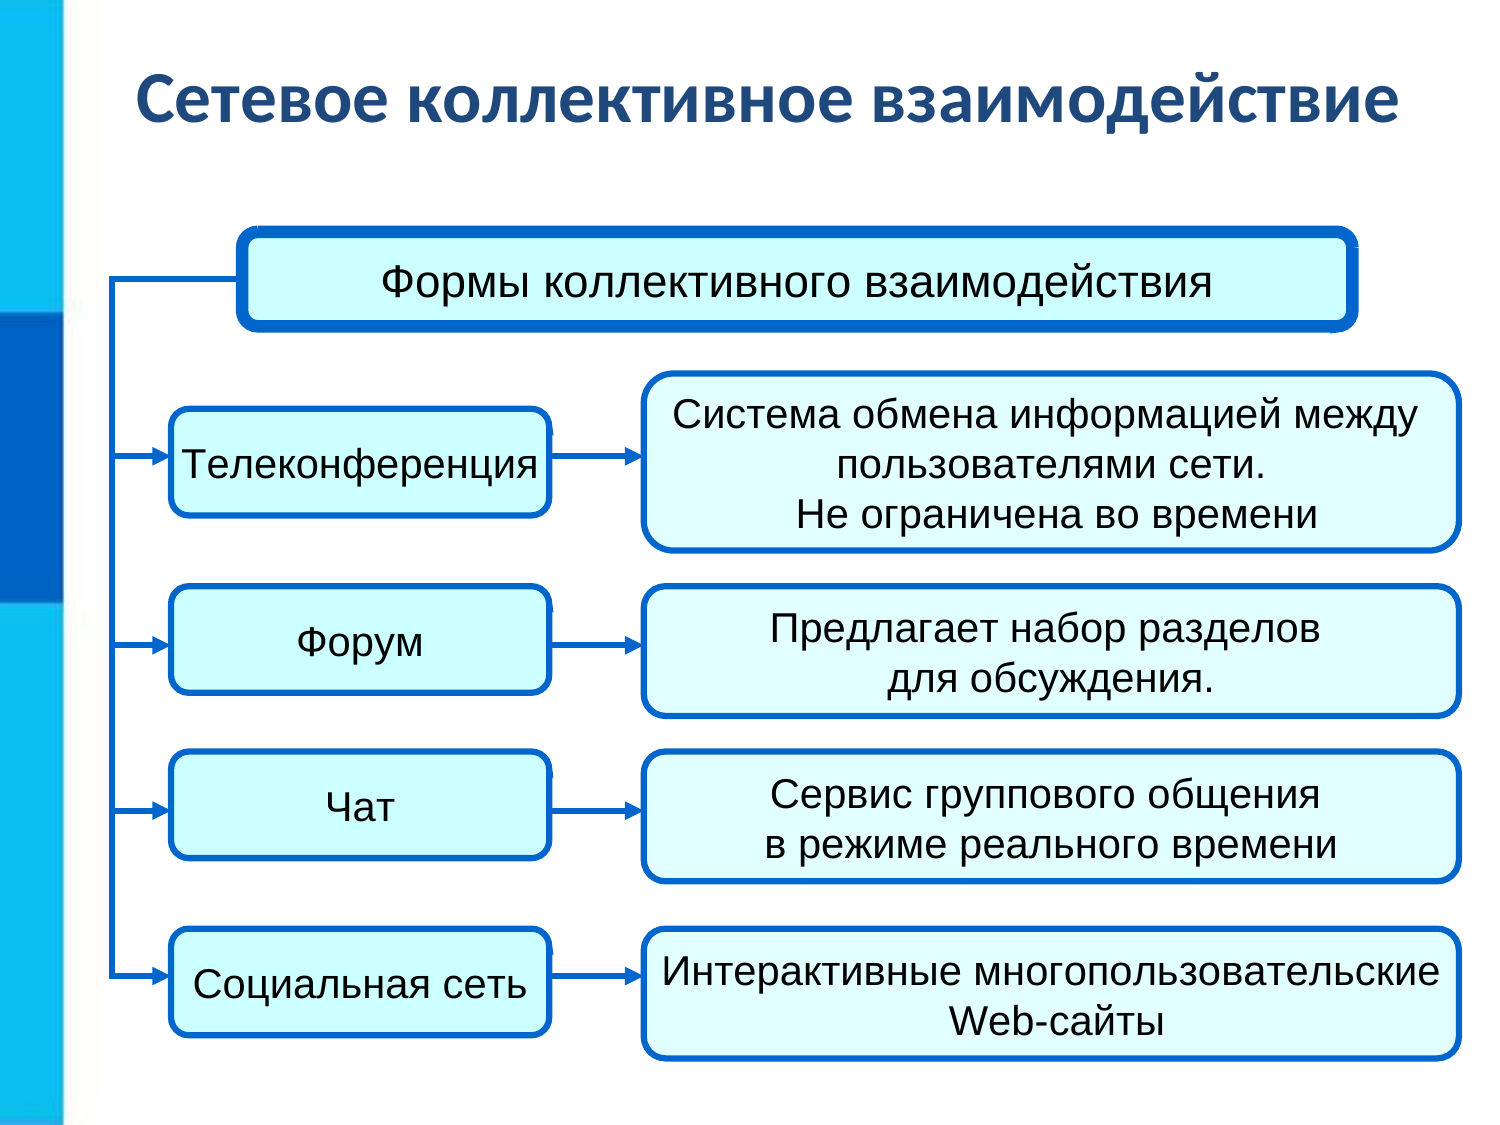

Сетевое коллективное взаимодействие
Формы коллективного взаимодействия
Система обмена информацией между
пользователями сети.
 Не ограничена во времени
Телеконференция
Форум
Предлагает набор разделов
для обсуждения.
Чат
Сервис группового общения
в режиме реального времени
Социальная сеть
Интерактивные многопользовательские
 Web-сайты